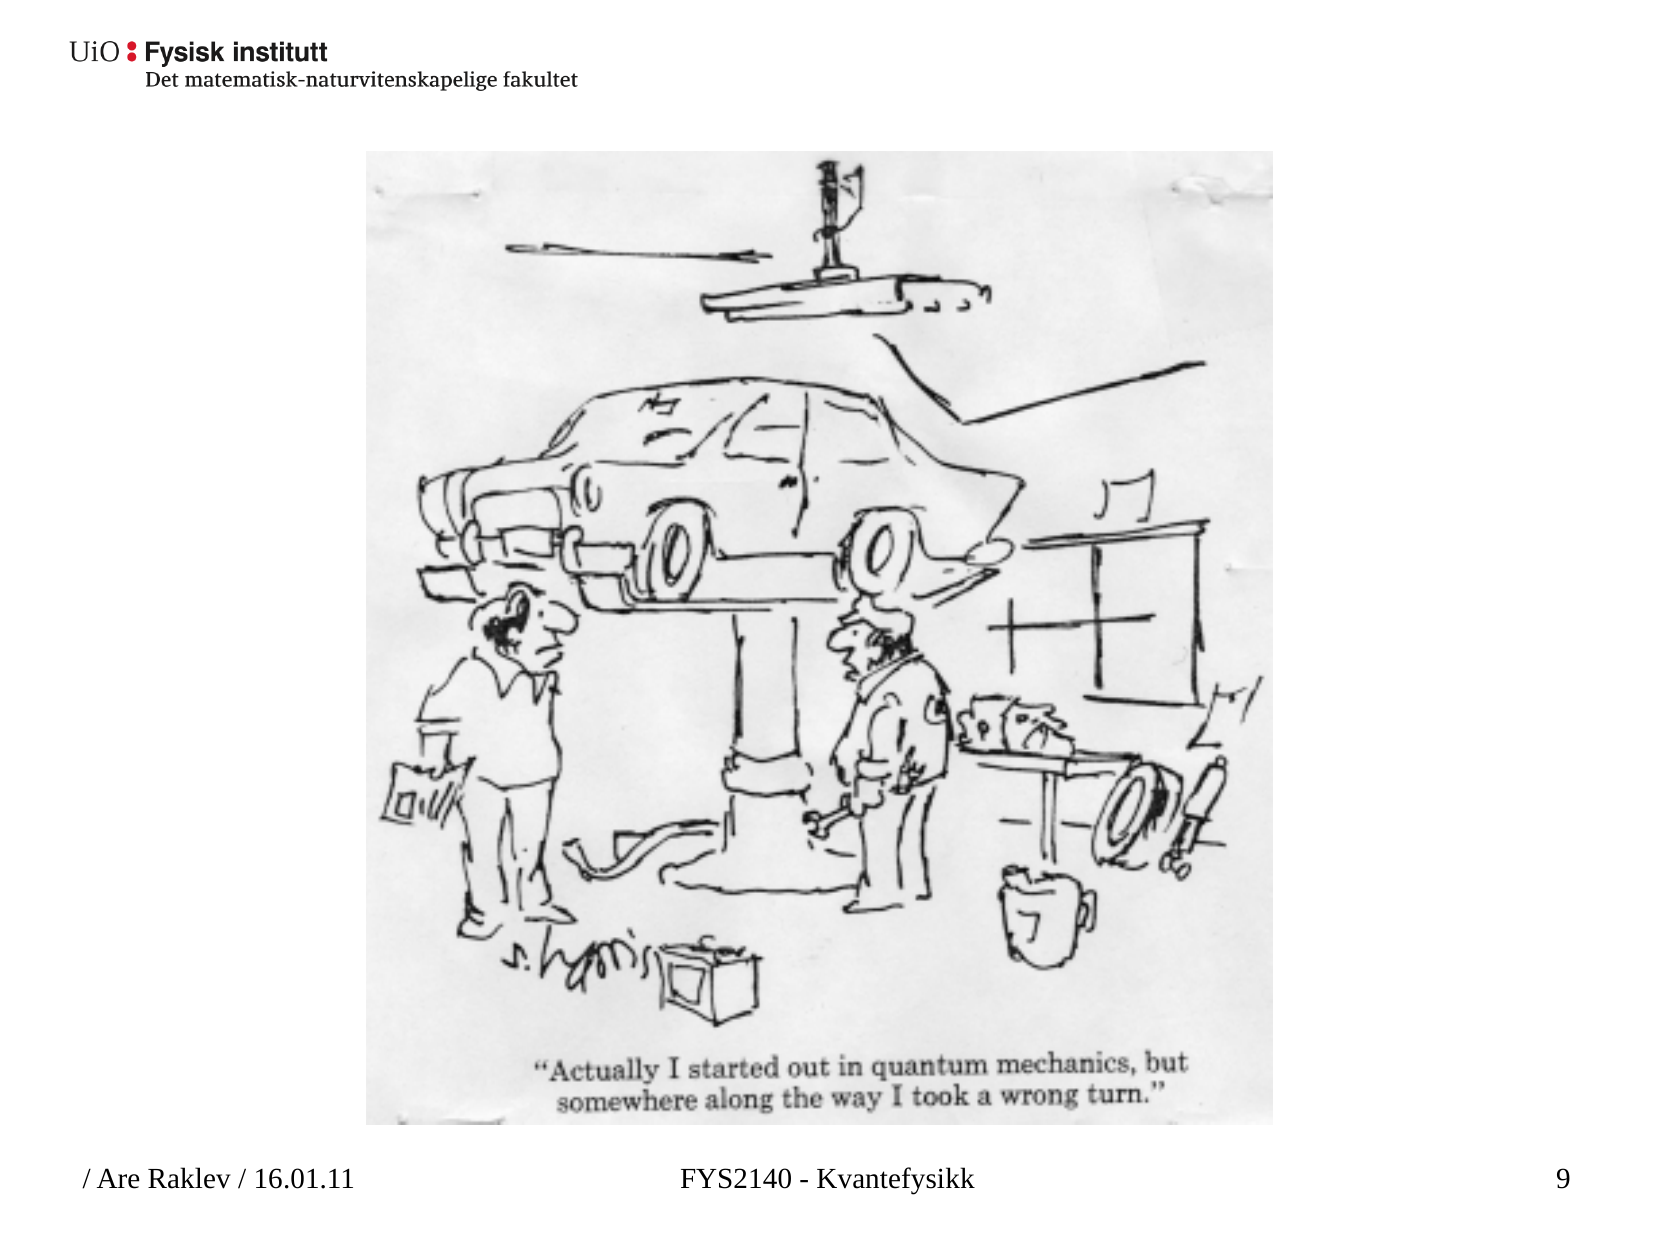

/ Are Raklev / 16.01.11
FYS2140 - Kvantefysikk
9